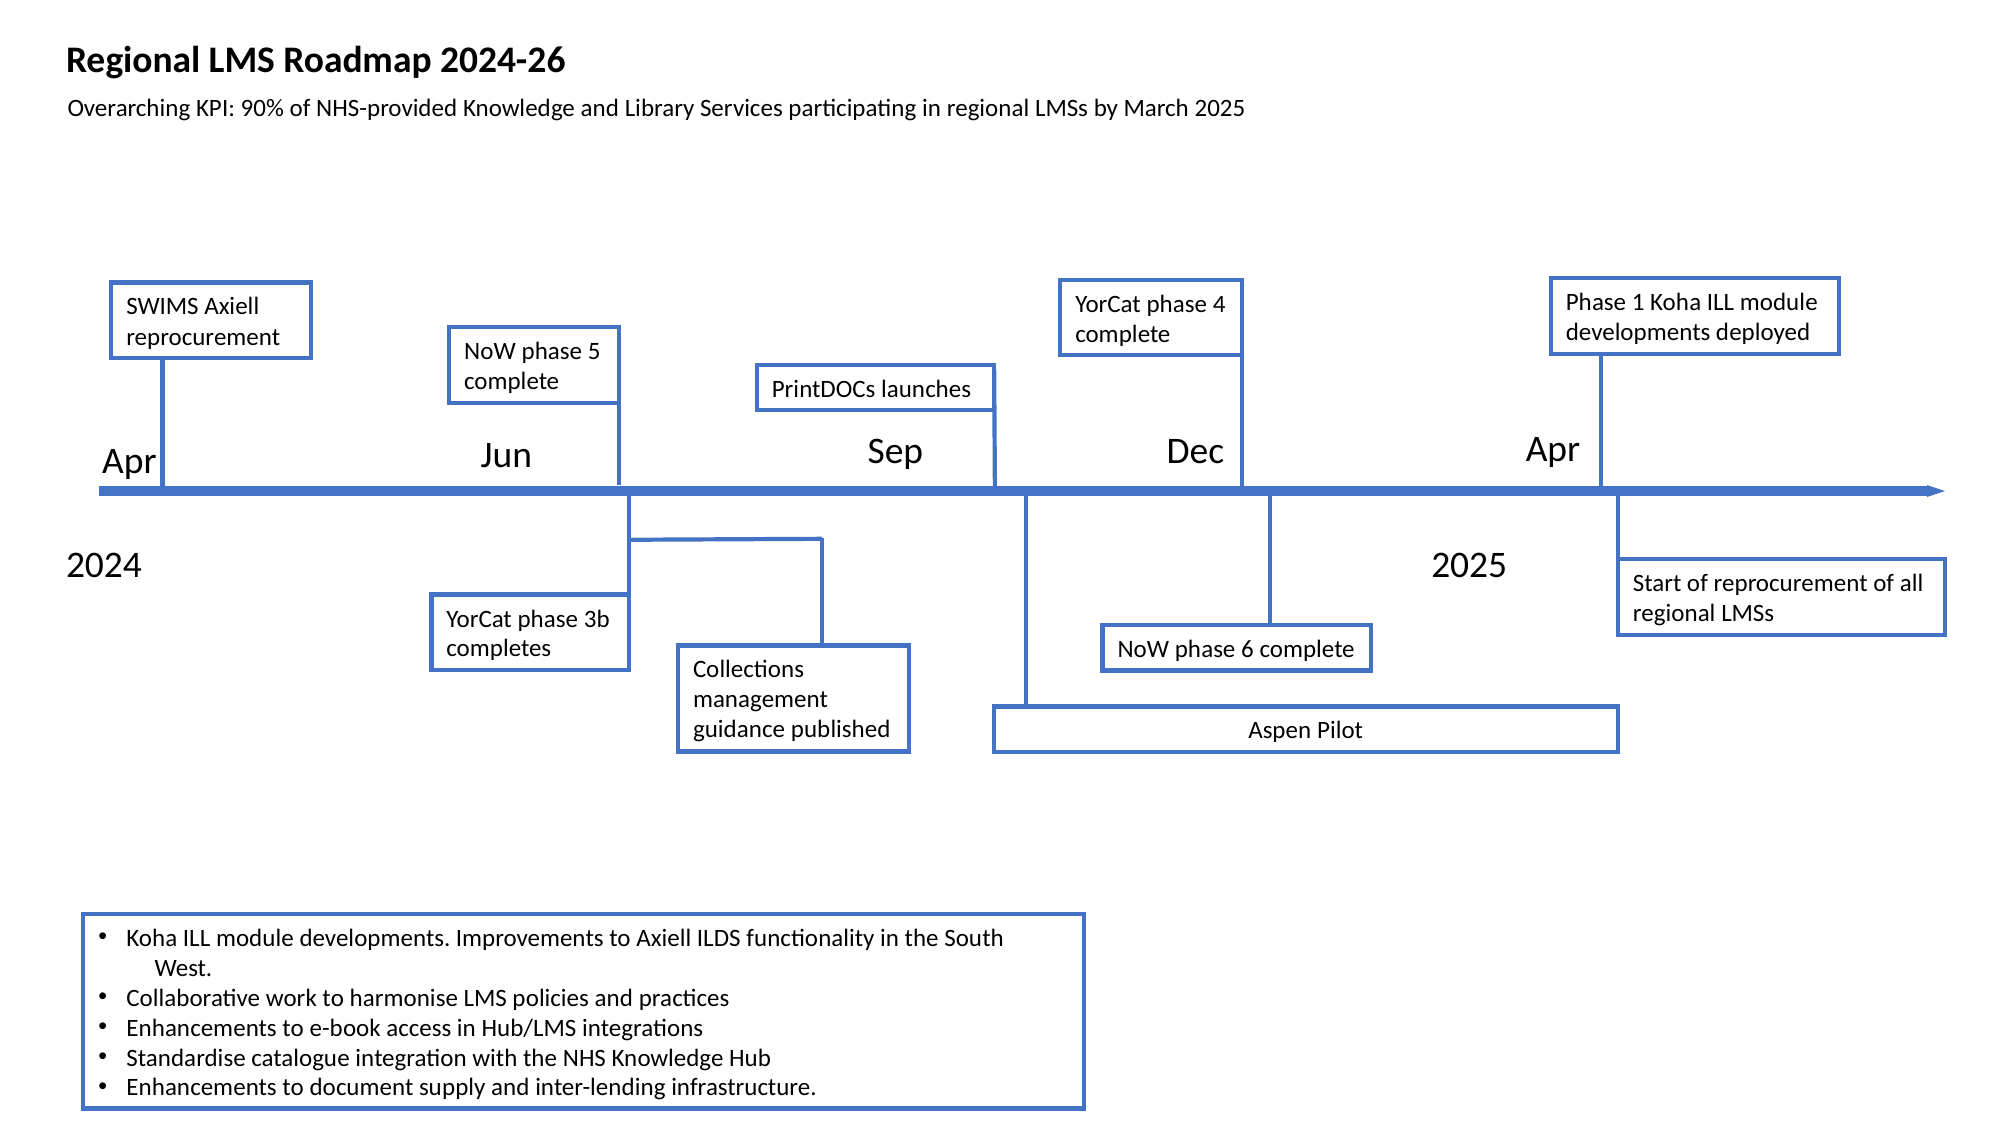

Regional LMS Roadmap 2024-26
Overarching KPI: 90% of NHS-provided Knowledge and Library Services participating in regional LMSs by March 2025
Phase 1 Koha ILL module developments deployed
YorCat phase 4 complete
SWIMS Axiell reprocurement
NoW phase 5
complete
PrintDOCs launches
Apr
Dec
Sep
Jun
Apr
2024
2025
Start of reprocurement of all regional LMSs
YorCat phase 3b completes
NoW phase 6 complete
Collections management guidance published
Aspen Pilot
Koha ILL module developments. Improvements to Axiell ILDS functionality in the South West.
Collaborative work to harmonise LMS policies and practices
Enhancements to e-book access in Hub/LMS integrations
Standardise catalogue integration with the NHS Knowledge Hub
Enhancements to document supply and inter-lending infrastructure.